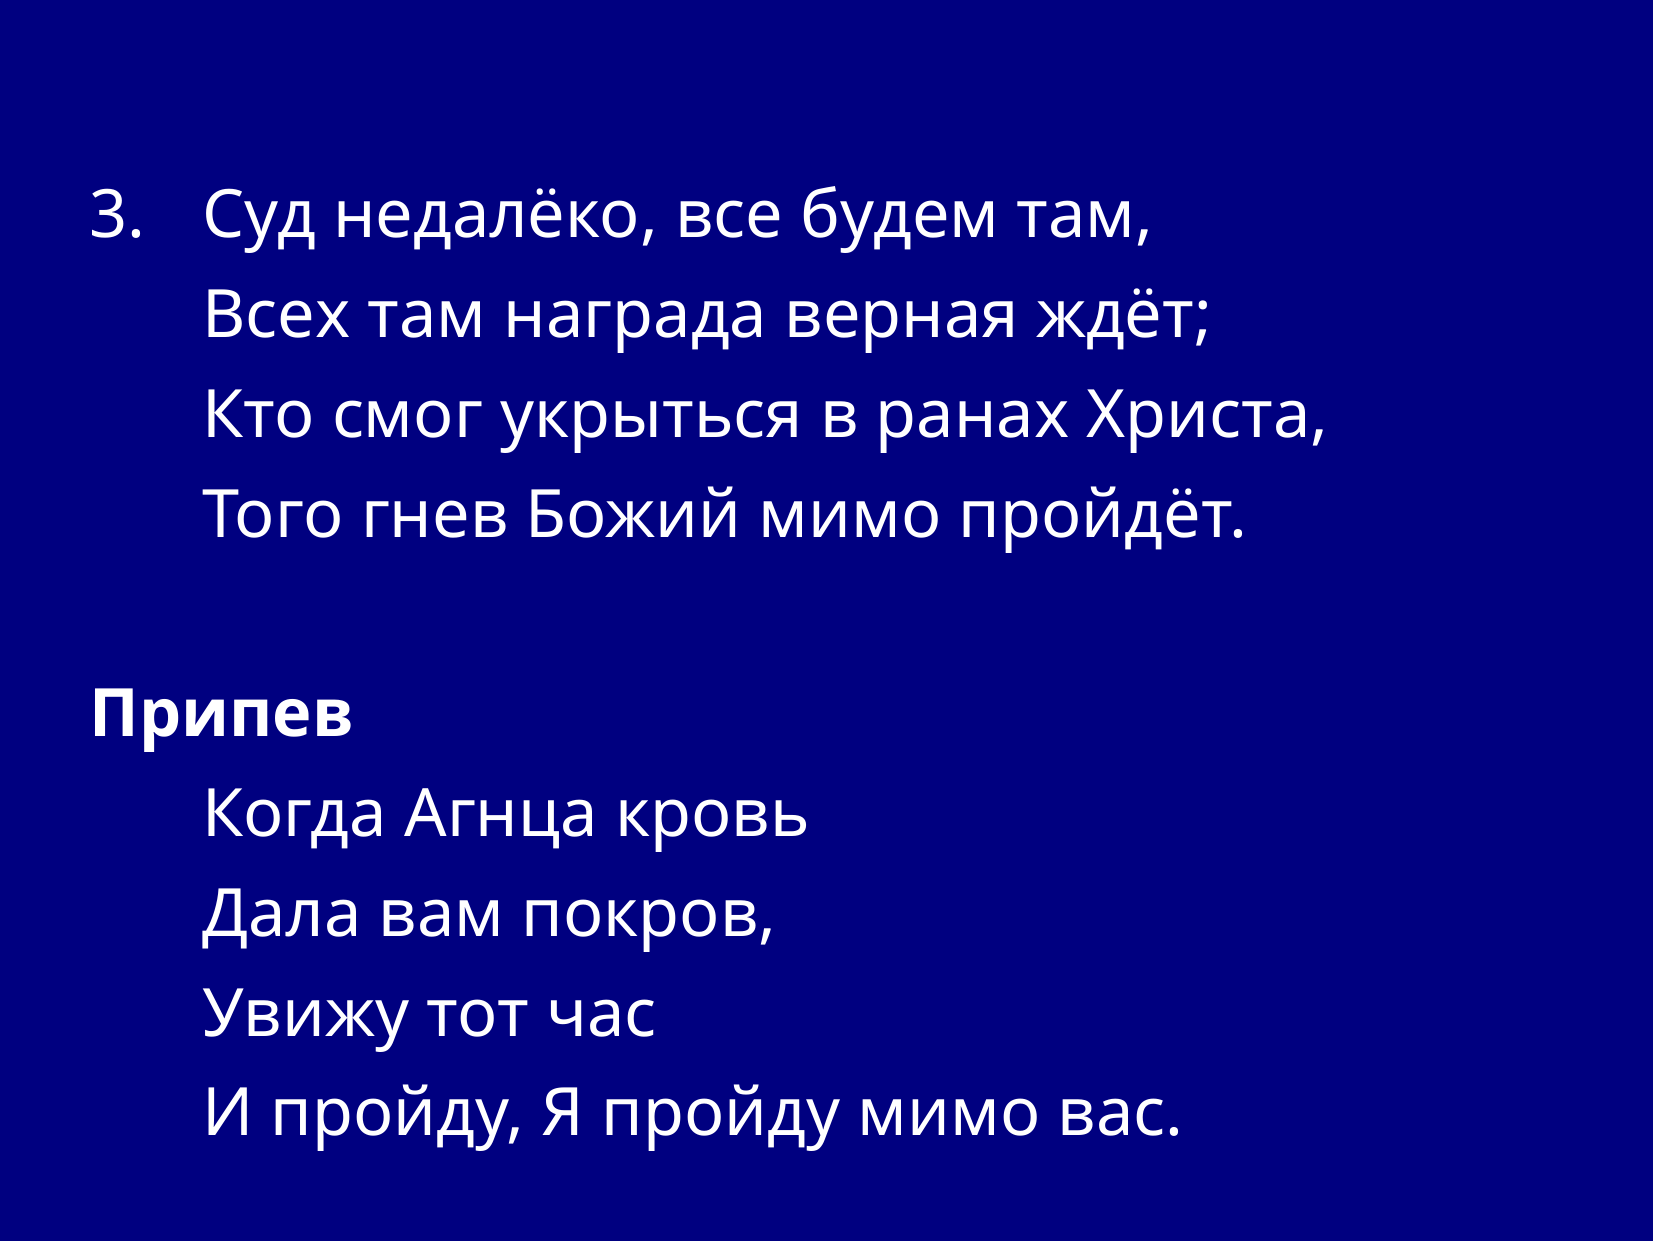

3.	Суд недалёко, все будем там,
	Всех там награда верная ждёт;
	Кто смог укрыться в ранах Христа,
	Того гнев Божий мимо пройдёт.
Припев
	Когда Агнца кровь
	Дала вам покров,
	Увижу тот час
	И пройду, Я пройду мимо вас.